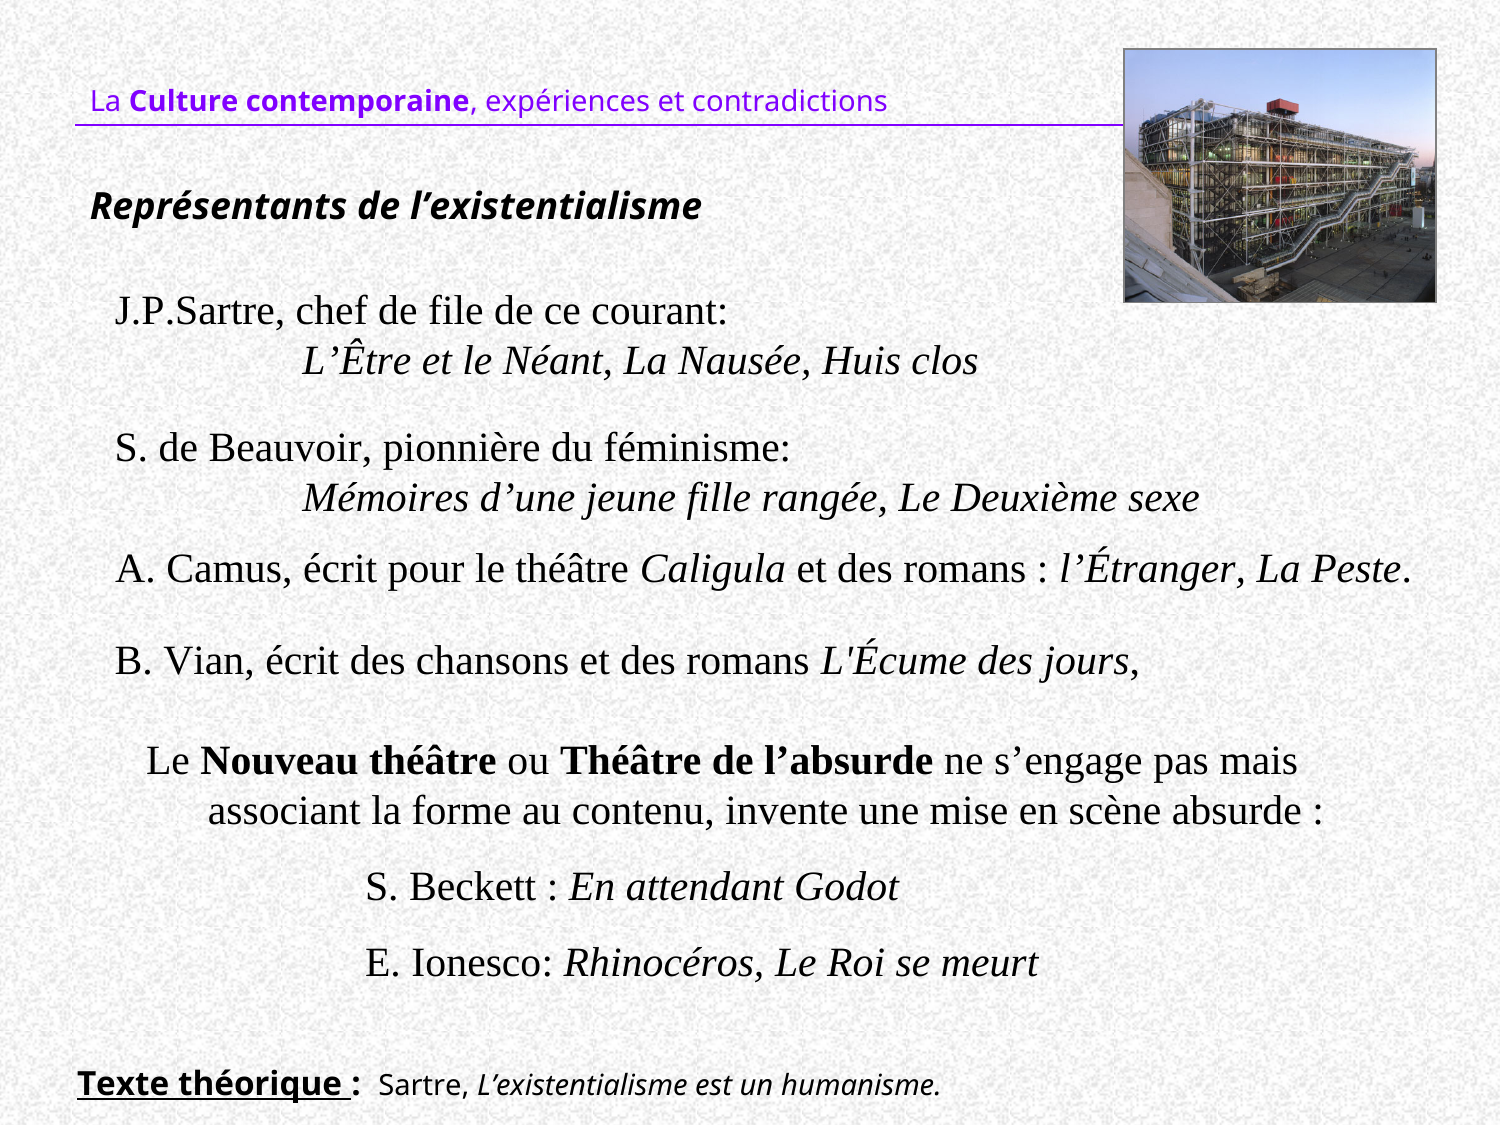

La Culture contemporaine, expériences et contradictions
Représentants de l’existentialisme
J.P.Sartre, chef de file de ce courant:
L’Être et le Néant, La Nausée, Huis clos
S. de Beauvoir, pionnière du féminisme:
Mémoires d’une jeune fille rangée, Le Deuxième sexe
A. Camus, écrit pour le théâtre Caligula et des romans : l’Étranger, La Peste.
B. Vian, écrit des chansons et des romans L'Écume des jours,
Le Nouveau théâtre ou Théâtre de l’absurde ne s’engage pas mais associant la forme au contenu, invente une mise en scène absurde :
S. Beckett : En attendant Godot
E. Ionesco: Rhinocéros, Le Roi se meurt
Texte théorique : Sartre, L’existentialisme est un humanisme.